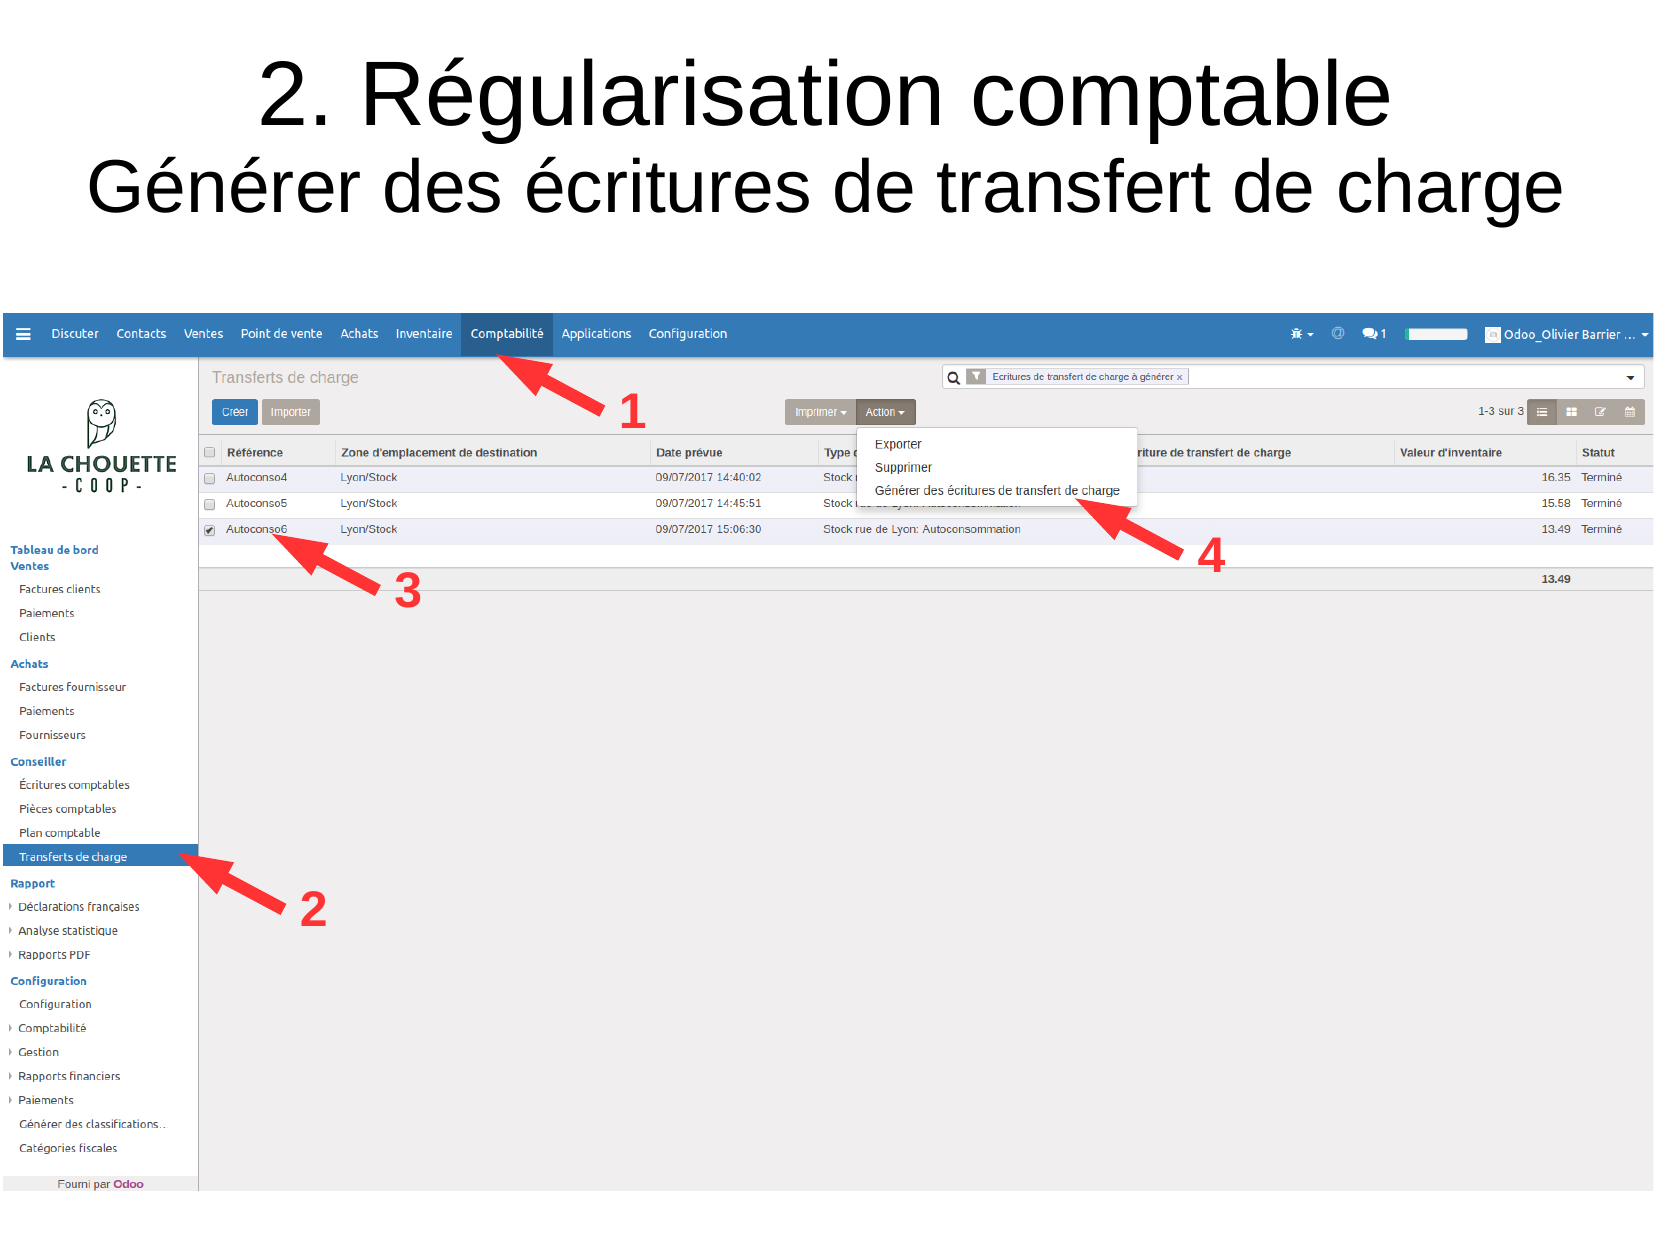

# 2. Régularisation comptable Générer des écritures de transfert de charge
1
4
3
2